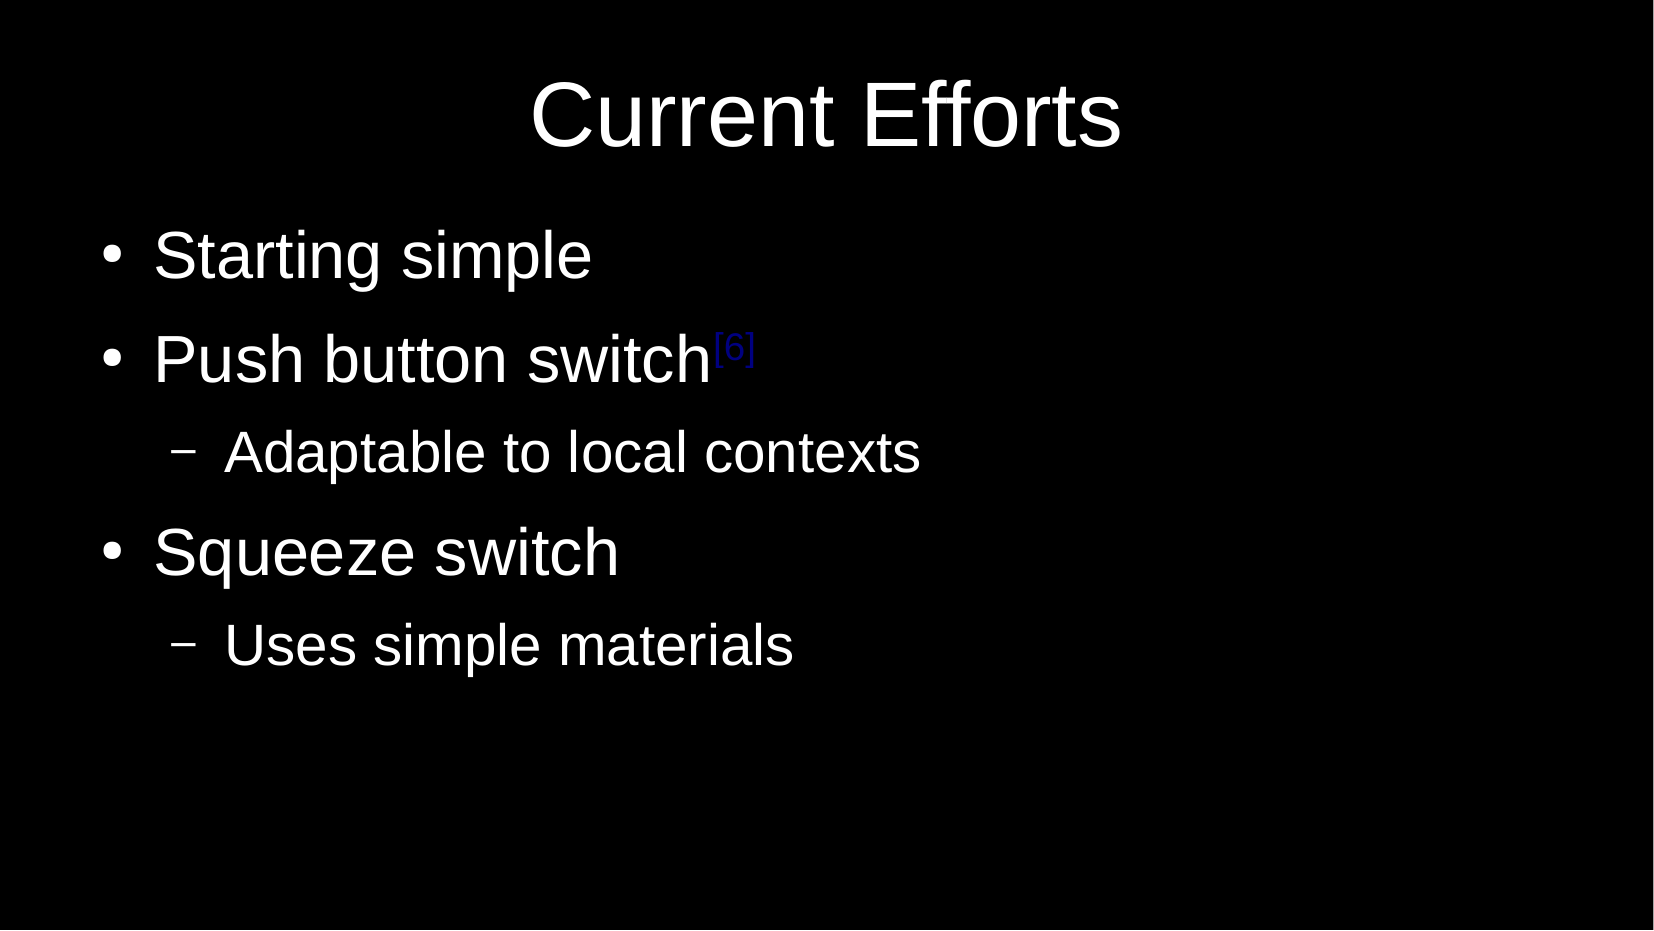

# Current Efforts
Starting simple
Push button switch[6]
Adaptable to local contexts
Squeeze switch
Uses simple materials